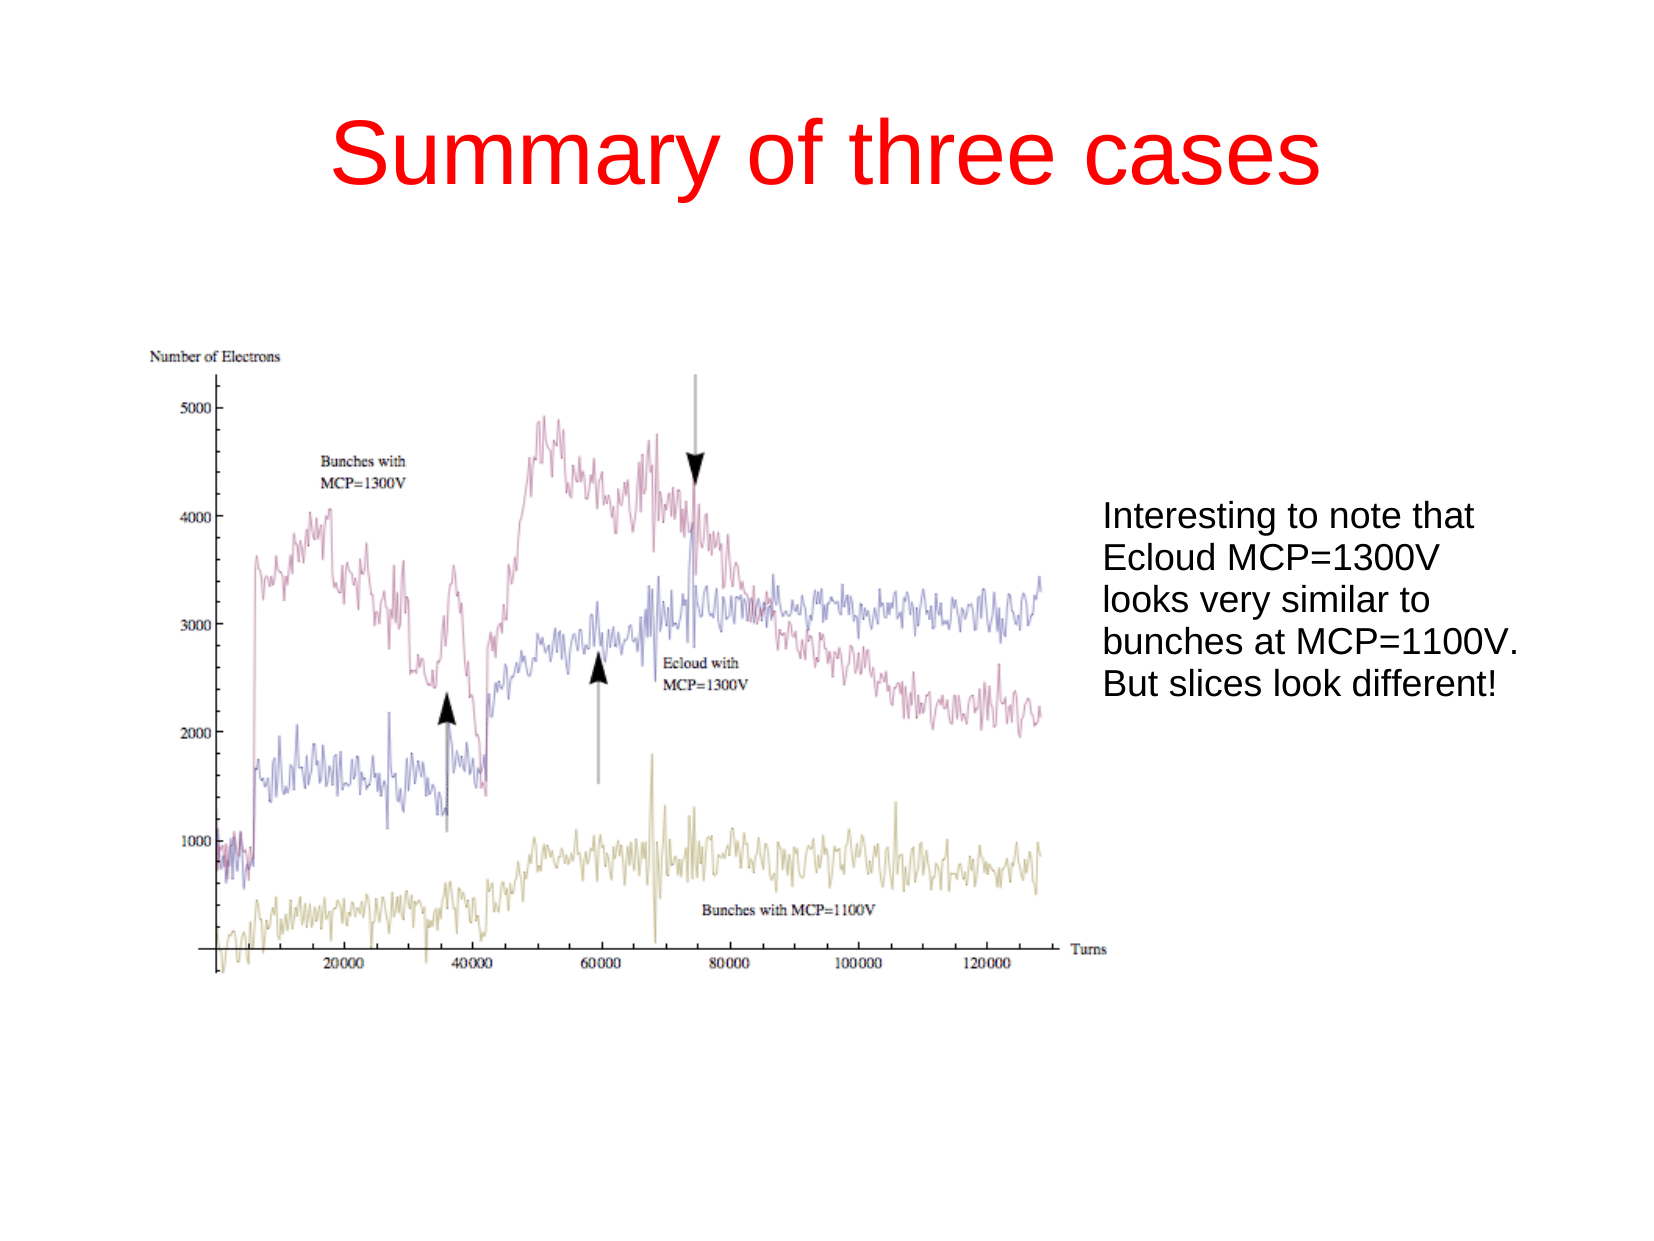

# Summary of three cases
Interesting to note that Ecloud MCP=1300V looks very similar to bunches at MCP=1100V.
But slices look different!